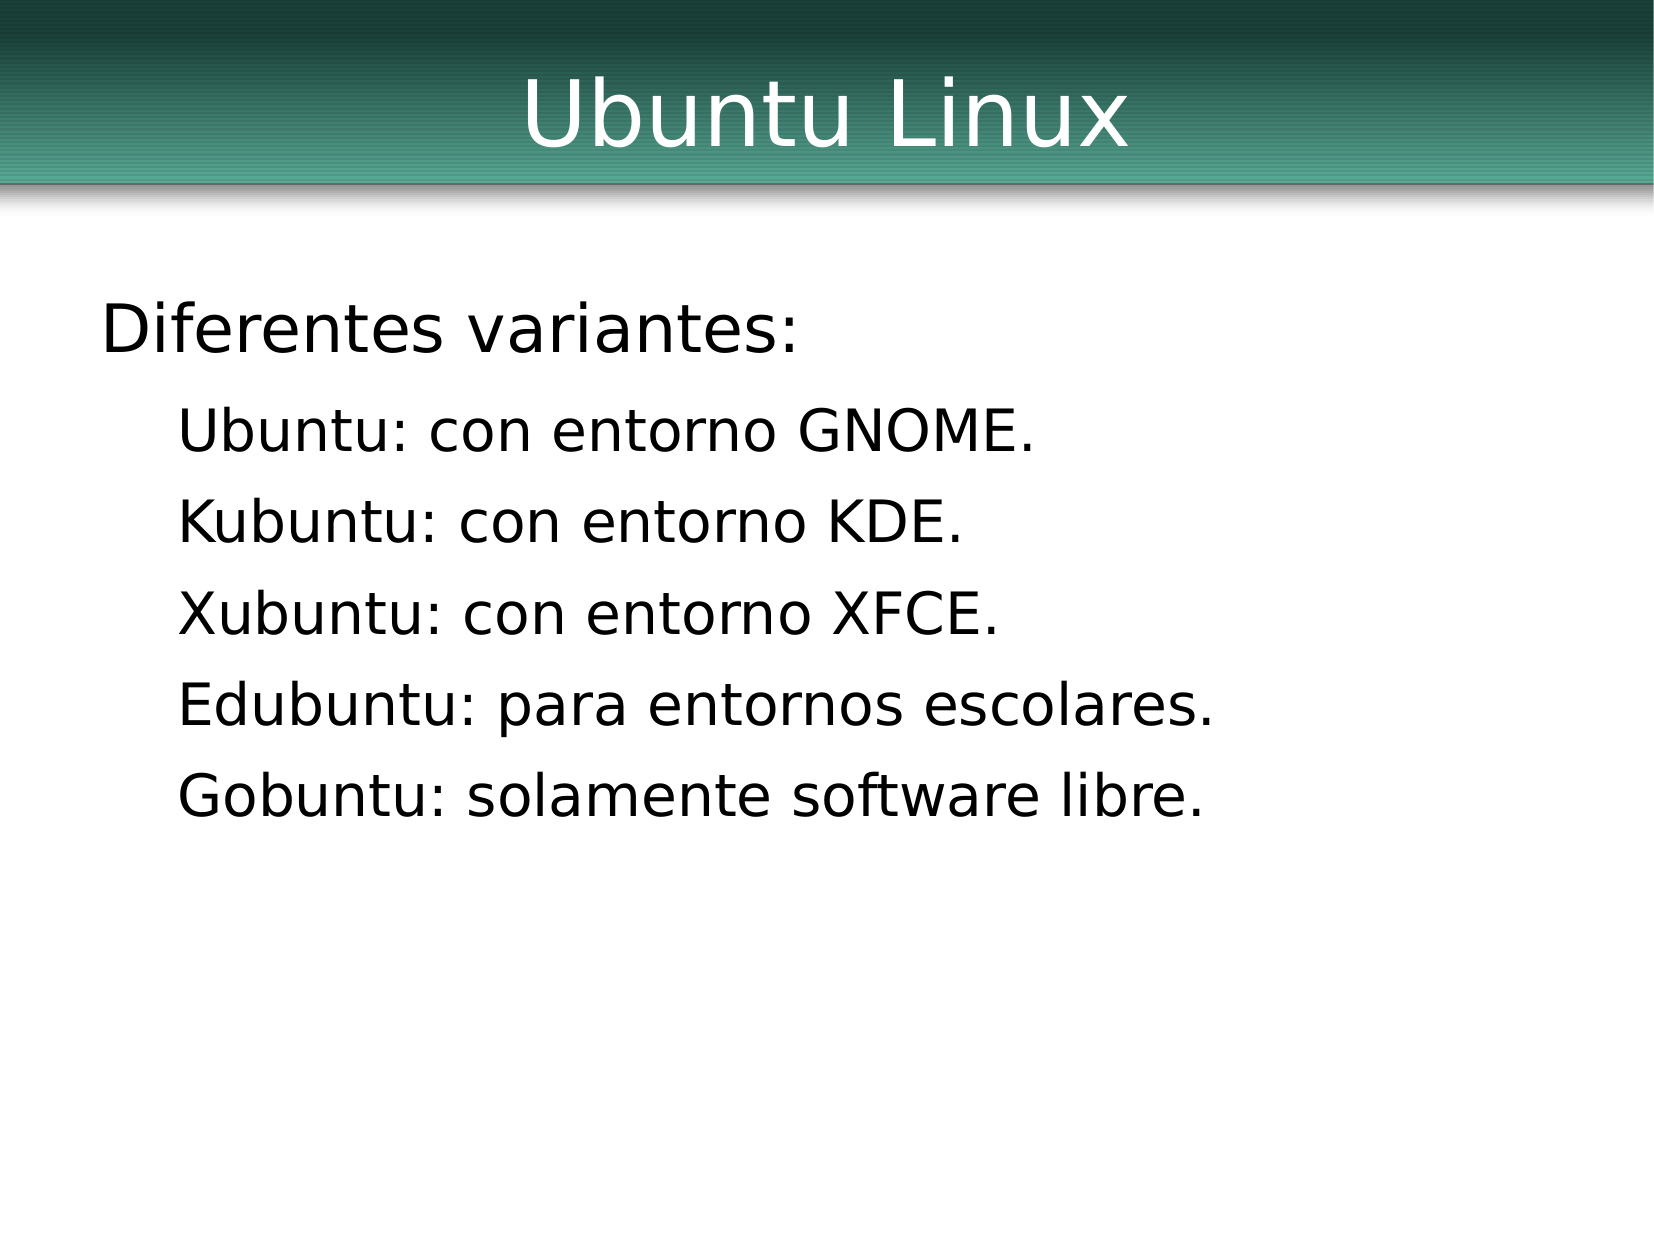

# Ubuntu Linux
Diferentes variantes:
Ubuntu: con entorno GNOME.
Kubuntu: con entorno KDE.
Xubuntu: con entorno XFCE.
Edubuntu: para entornos escolares.
Gobuntu: solamente software libre.